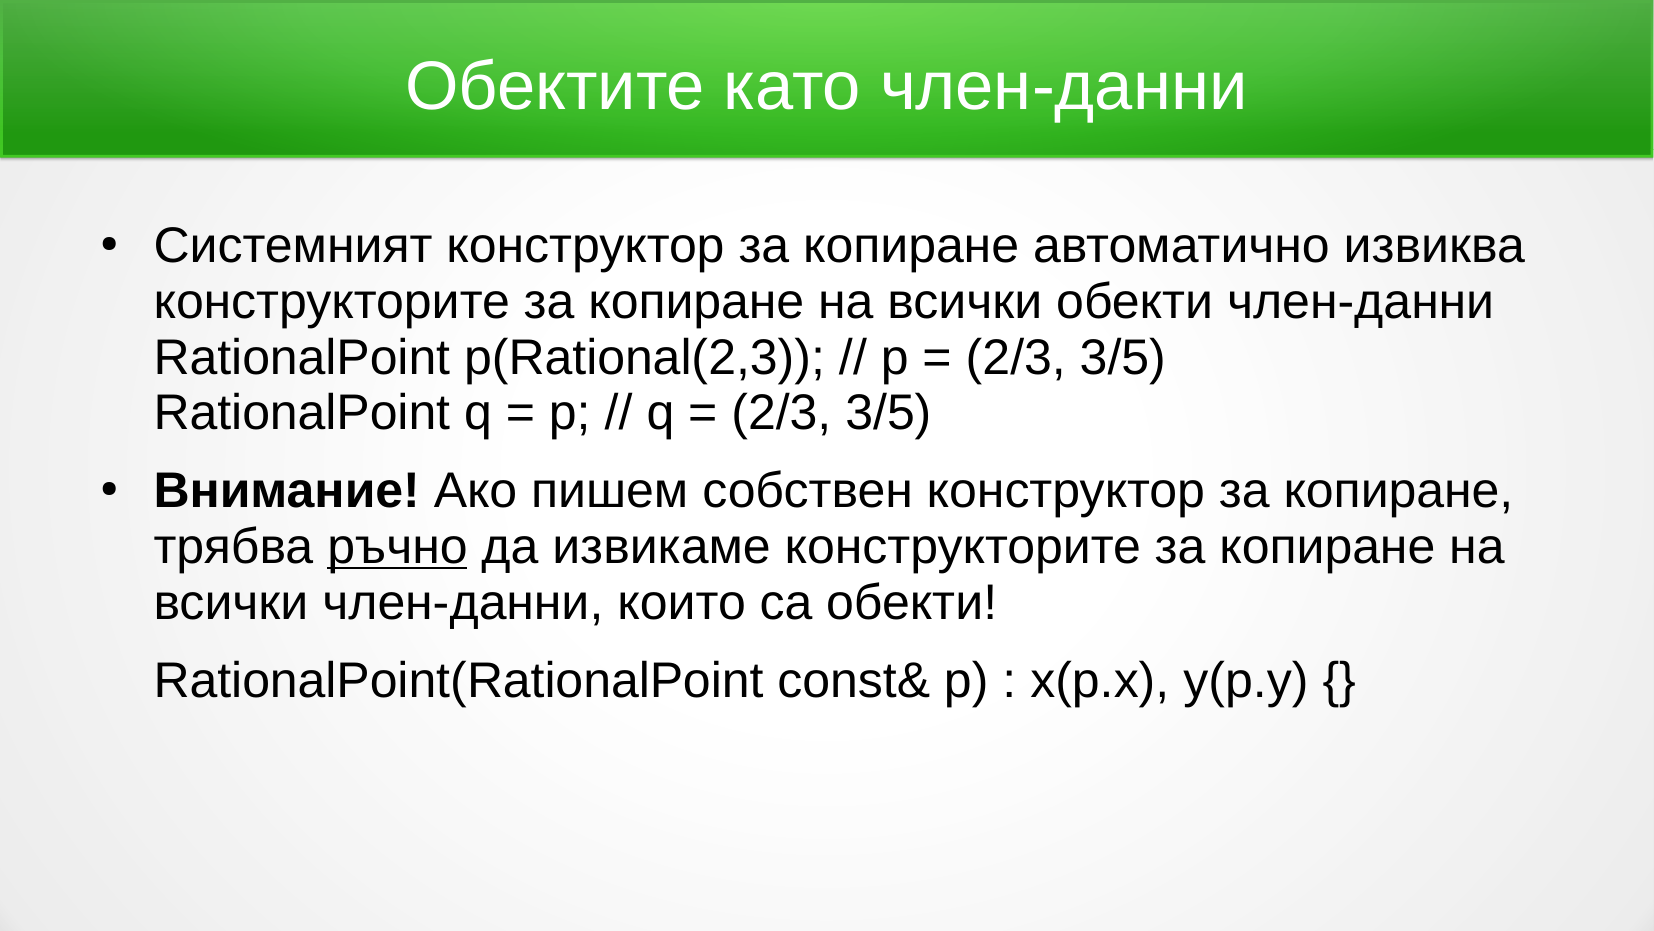

# Обектите като член-данни
Системният конструктор за копиране автоматично извиква конструкторите за копиране на всички обекти член-данни
RationalPoint p(Rational(2,3)); // p = (2/3, 3/5)
RationalPoint q = p; // q = (2/3, 3/5)
Внимание! Ако пишем собствен конструктор за копиране, трябва ръчно да извикаме конструкторите за копиране на всички член-данни, които са обекти!
RationalPoint(RationalPoint const& p) : x(p.x), y(p.y) {}